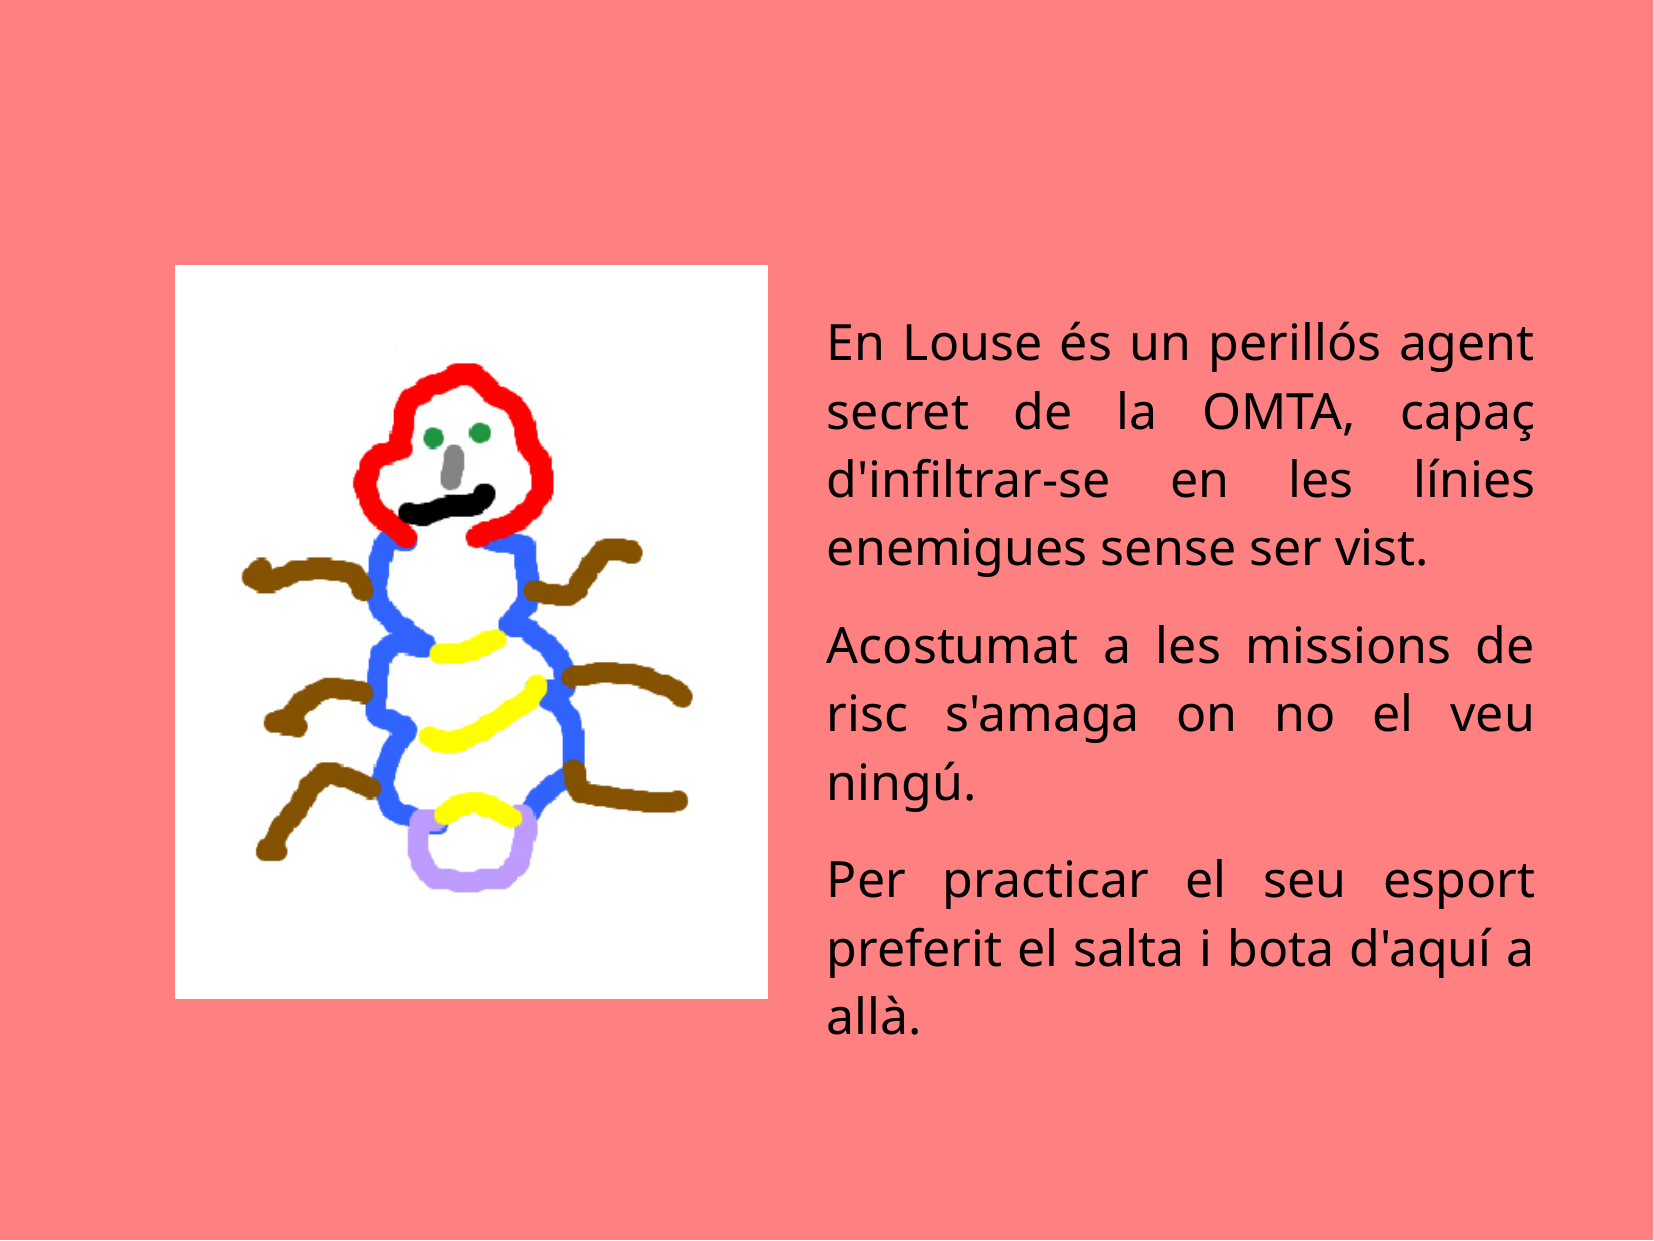

# En Louse és un perillós agent secret de la OMTA, capaç d'infiltrar-se en les línies enemigues sense ser vist.
Acostumat a les missions de risc s'amaga on no el veu ningú.
Per practicar el seu esport preferit el salta i bota d'aquí a allà.